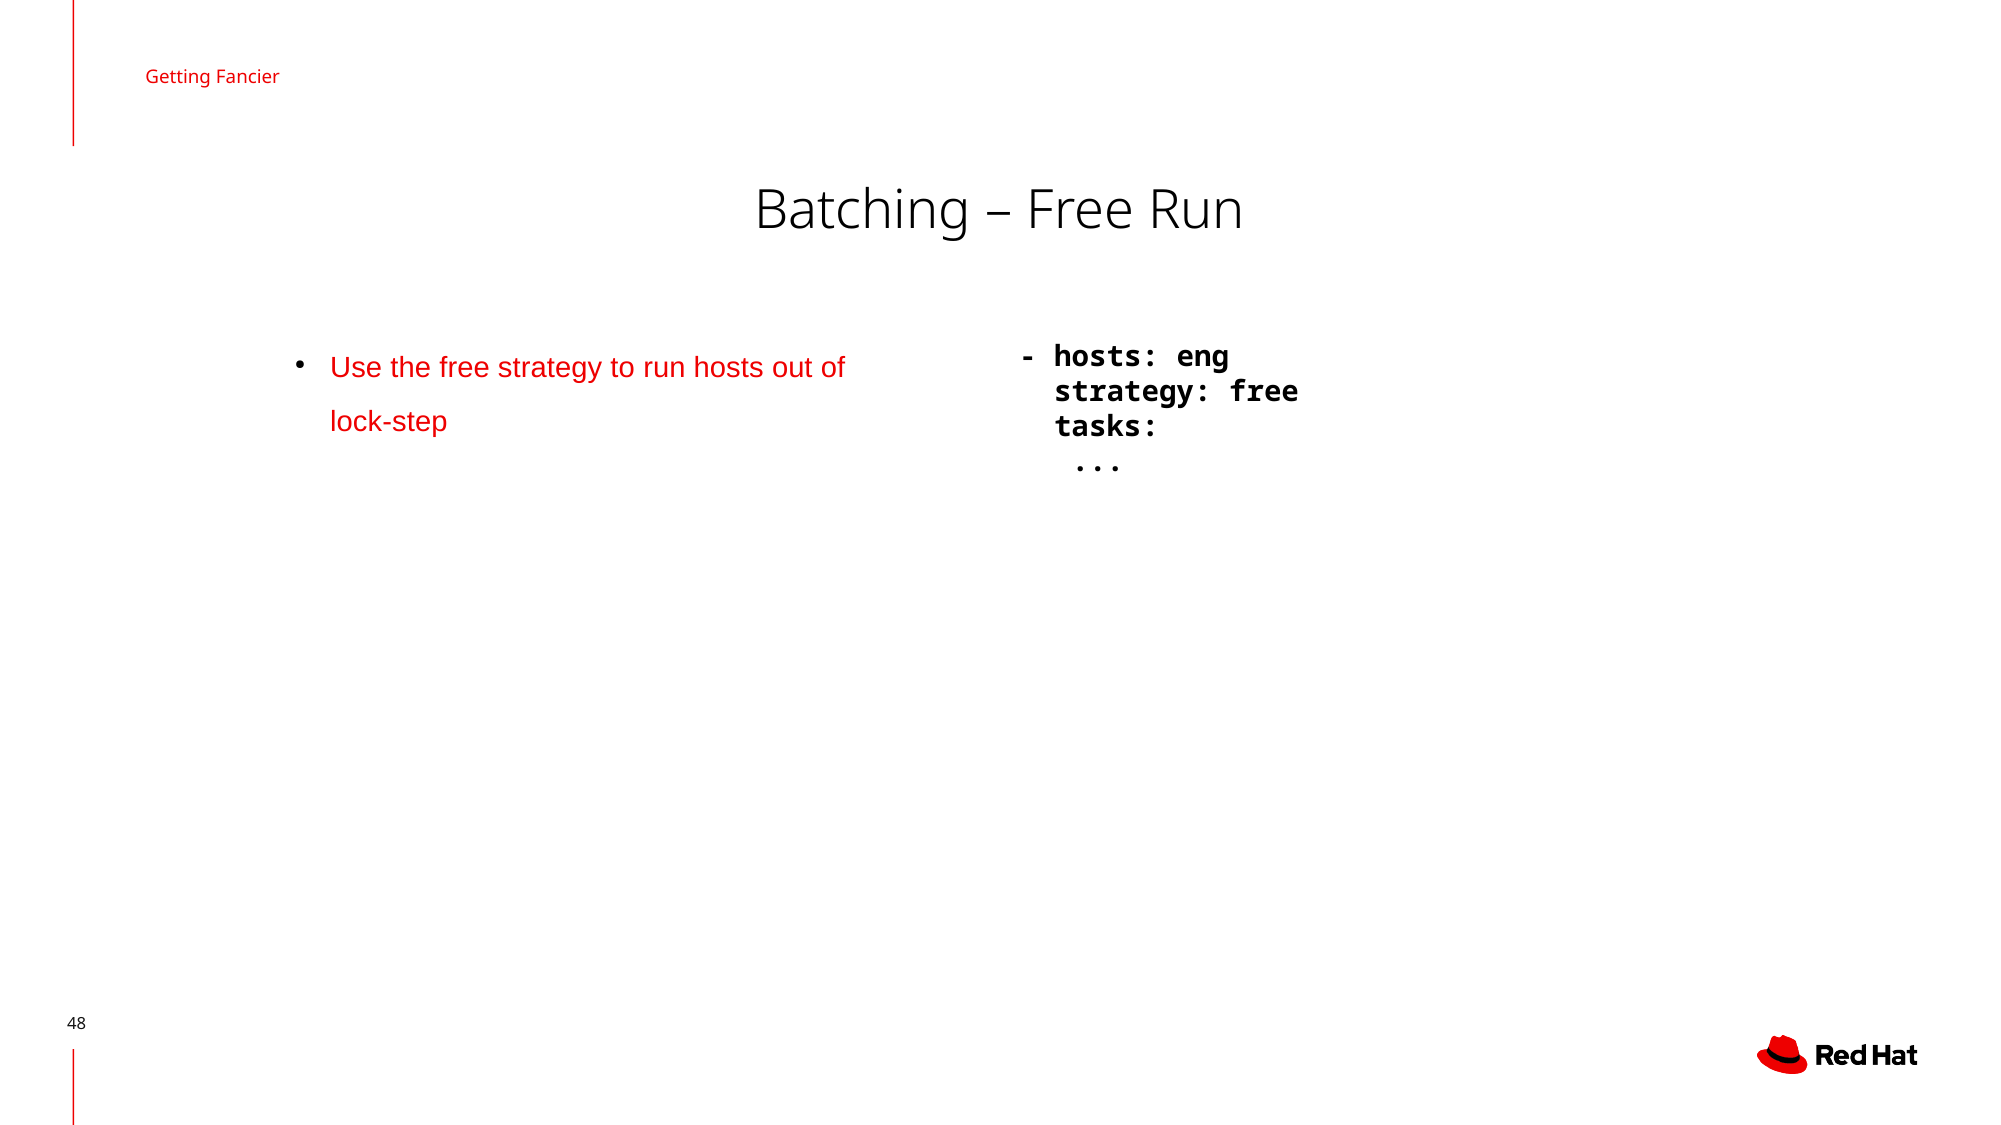

Getting Fancier
# Batching – Free Run
Use the free strategy to run hosts out of lock-step
- hosts: eng
 strategy: free
 tasks:
 ...
48